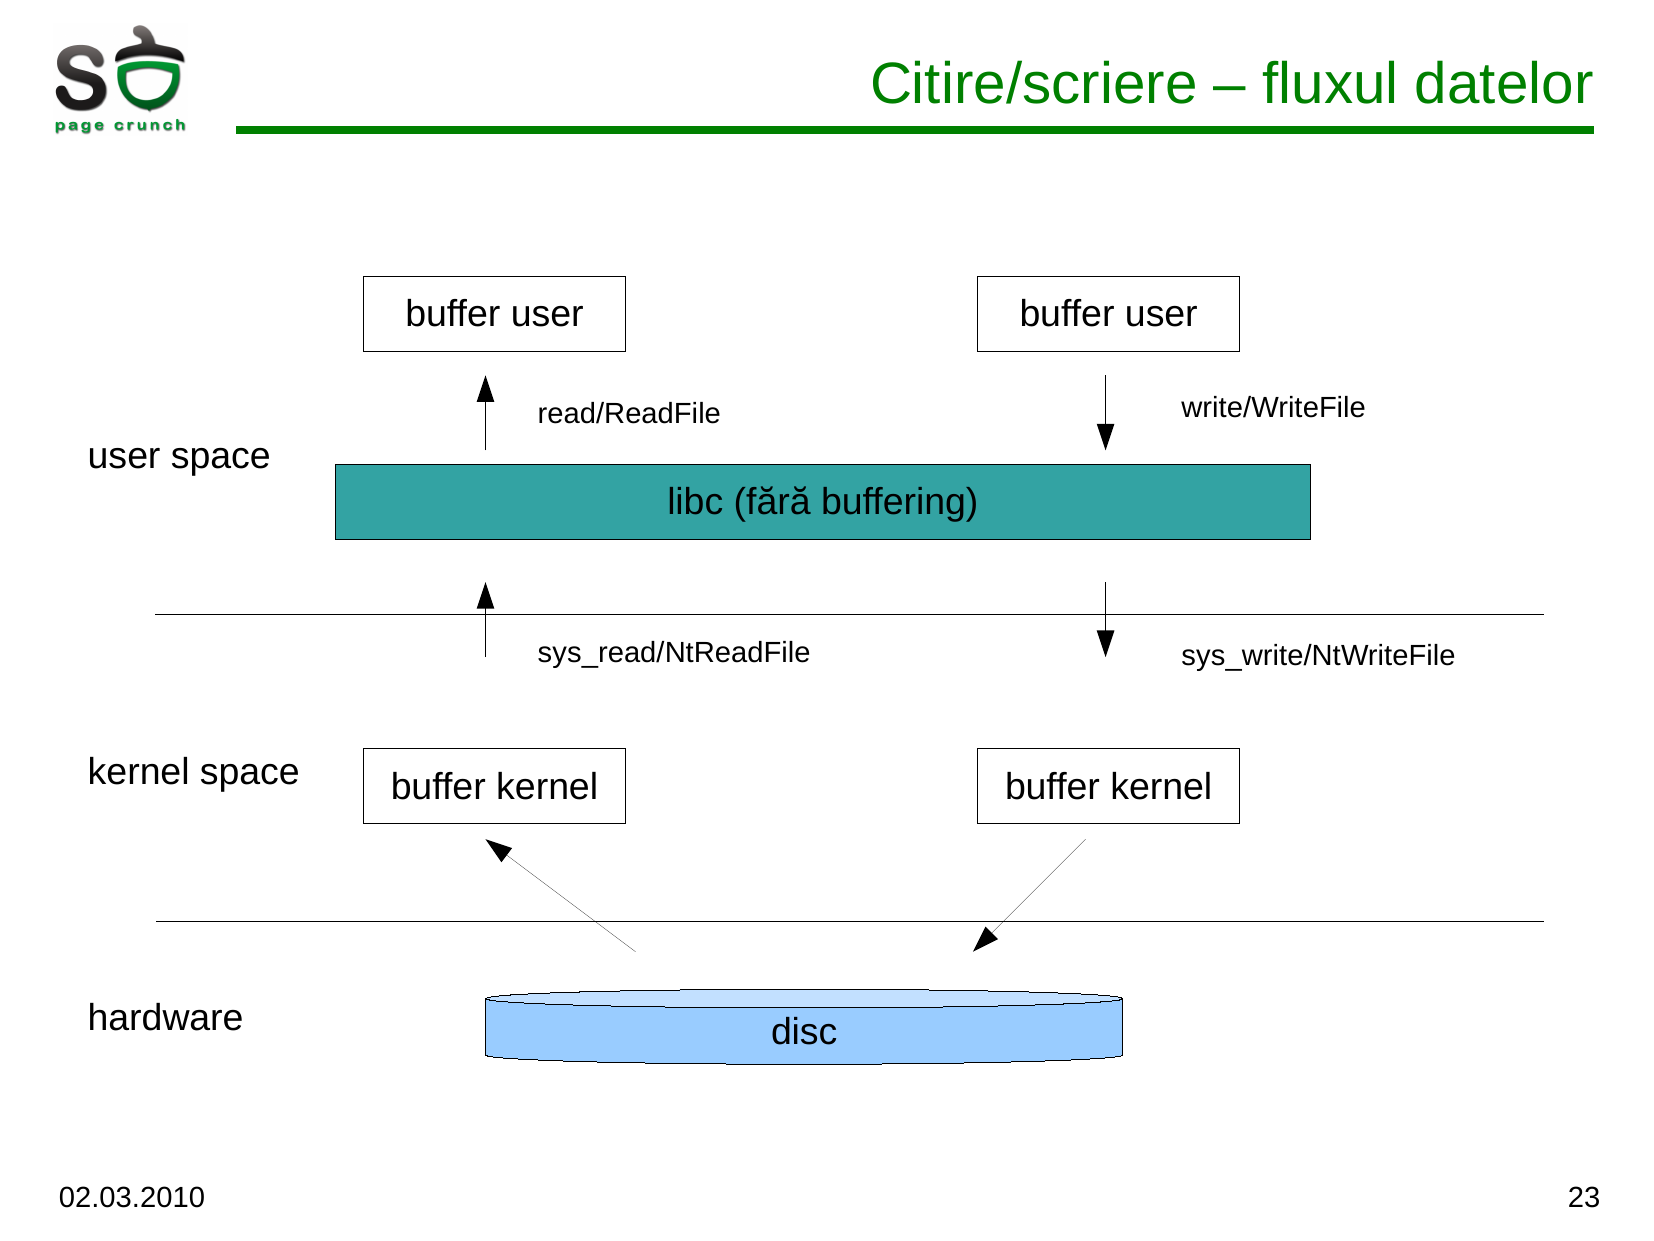

# Citire/scriere – fluxul datelor
buffer user
buffer user
write/WriteFile
read/ReadFile
user space
libc (fără buffering)
sys_read/NtReadFile
sys_write/NtWriteFile
kernel space
buffer kernel
buffer kernel
hardware
disc
02.03.2010
23